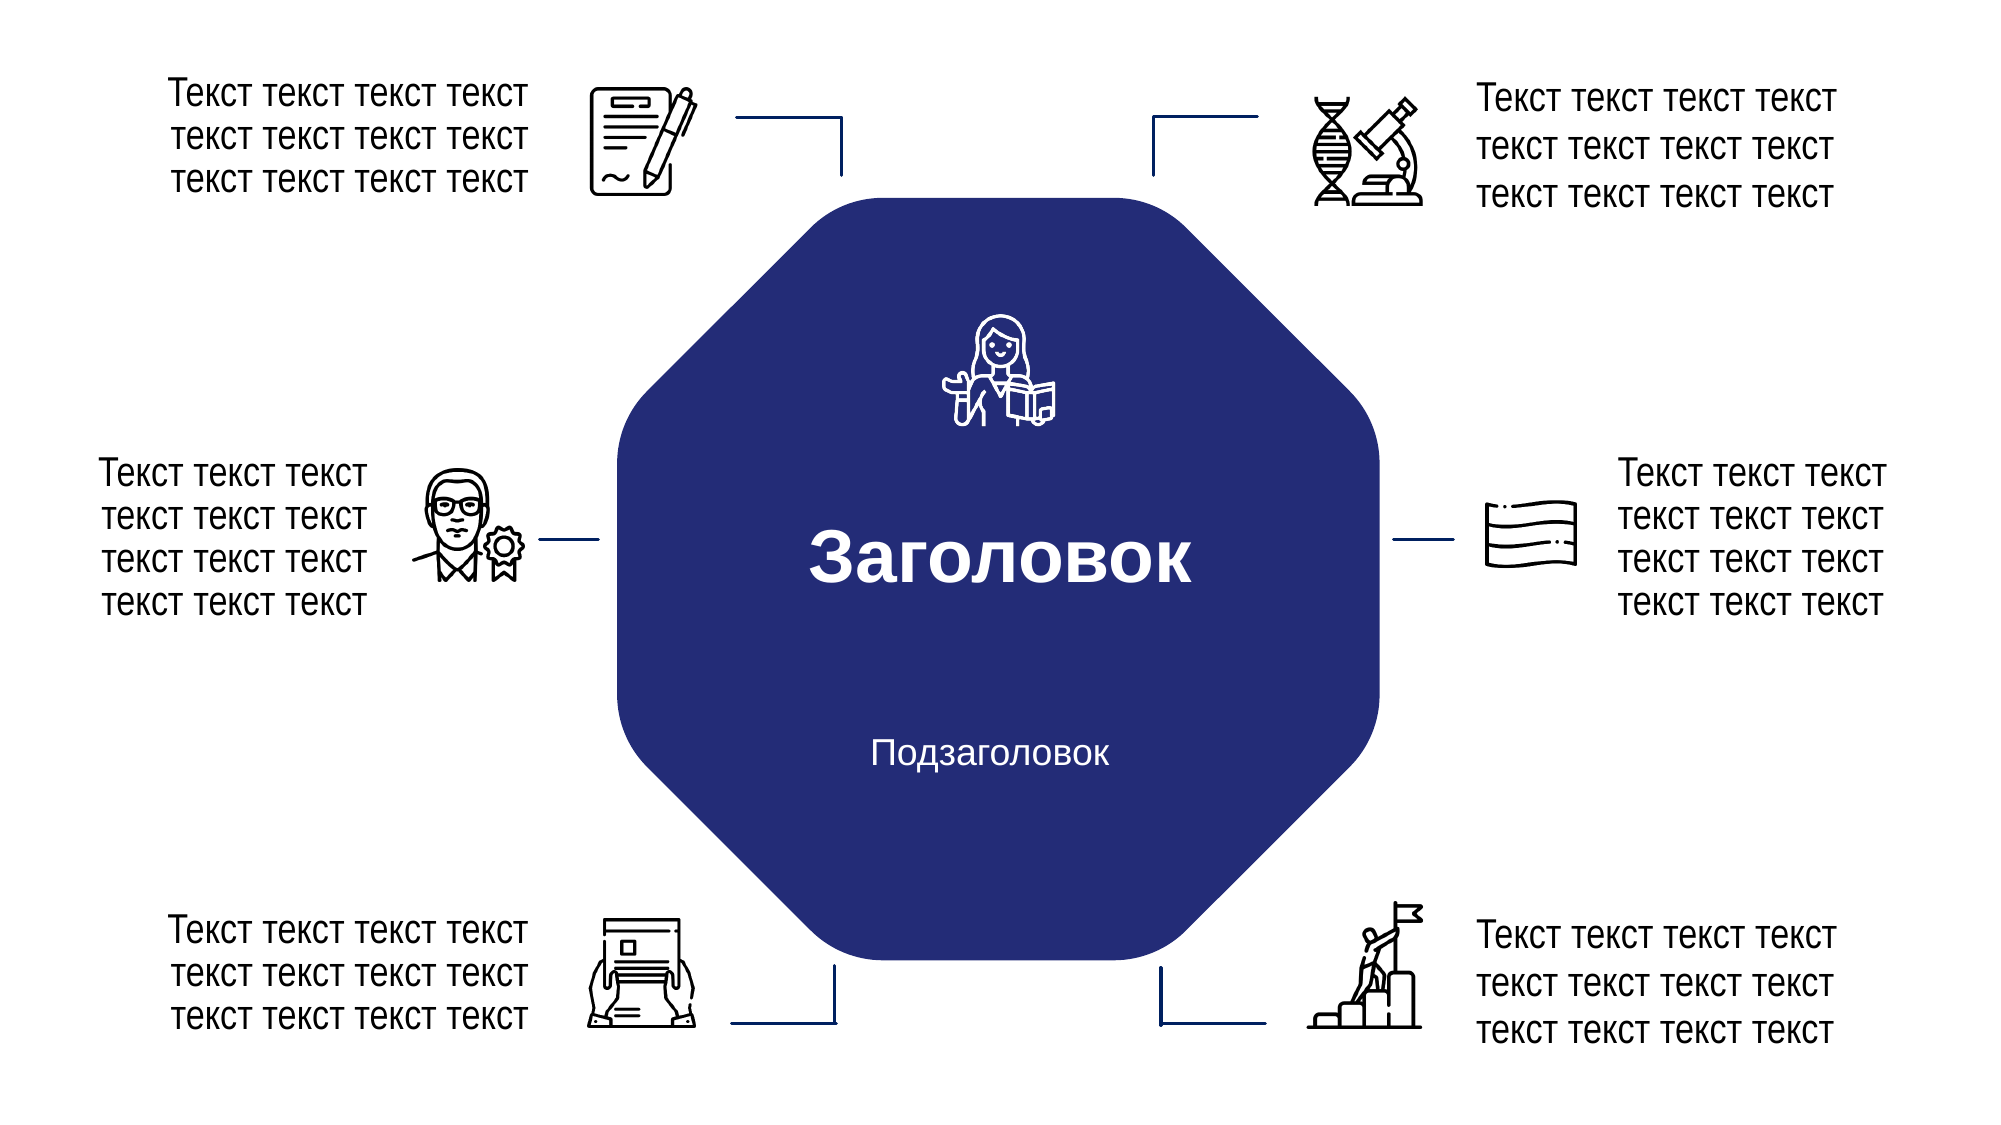

Текст текст текст текст текст текст текст текст текст текст текст текст
Текст текст текст текст текст текст текст текст текст текст текст текст
Текст текст текст текст текст текст текст текст текст текст текст текст
Текст текст текст текст текст текст текст текст текст текст текст текст
Заголовок
Подзаголовок
Текст текст текст текст текст текст текст текст текст текст текст текст
Текст текст текст текст текст текст текст текст текст текст текст текст